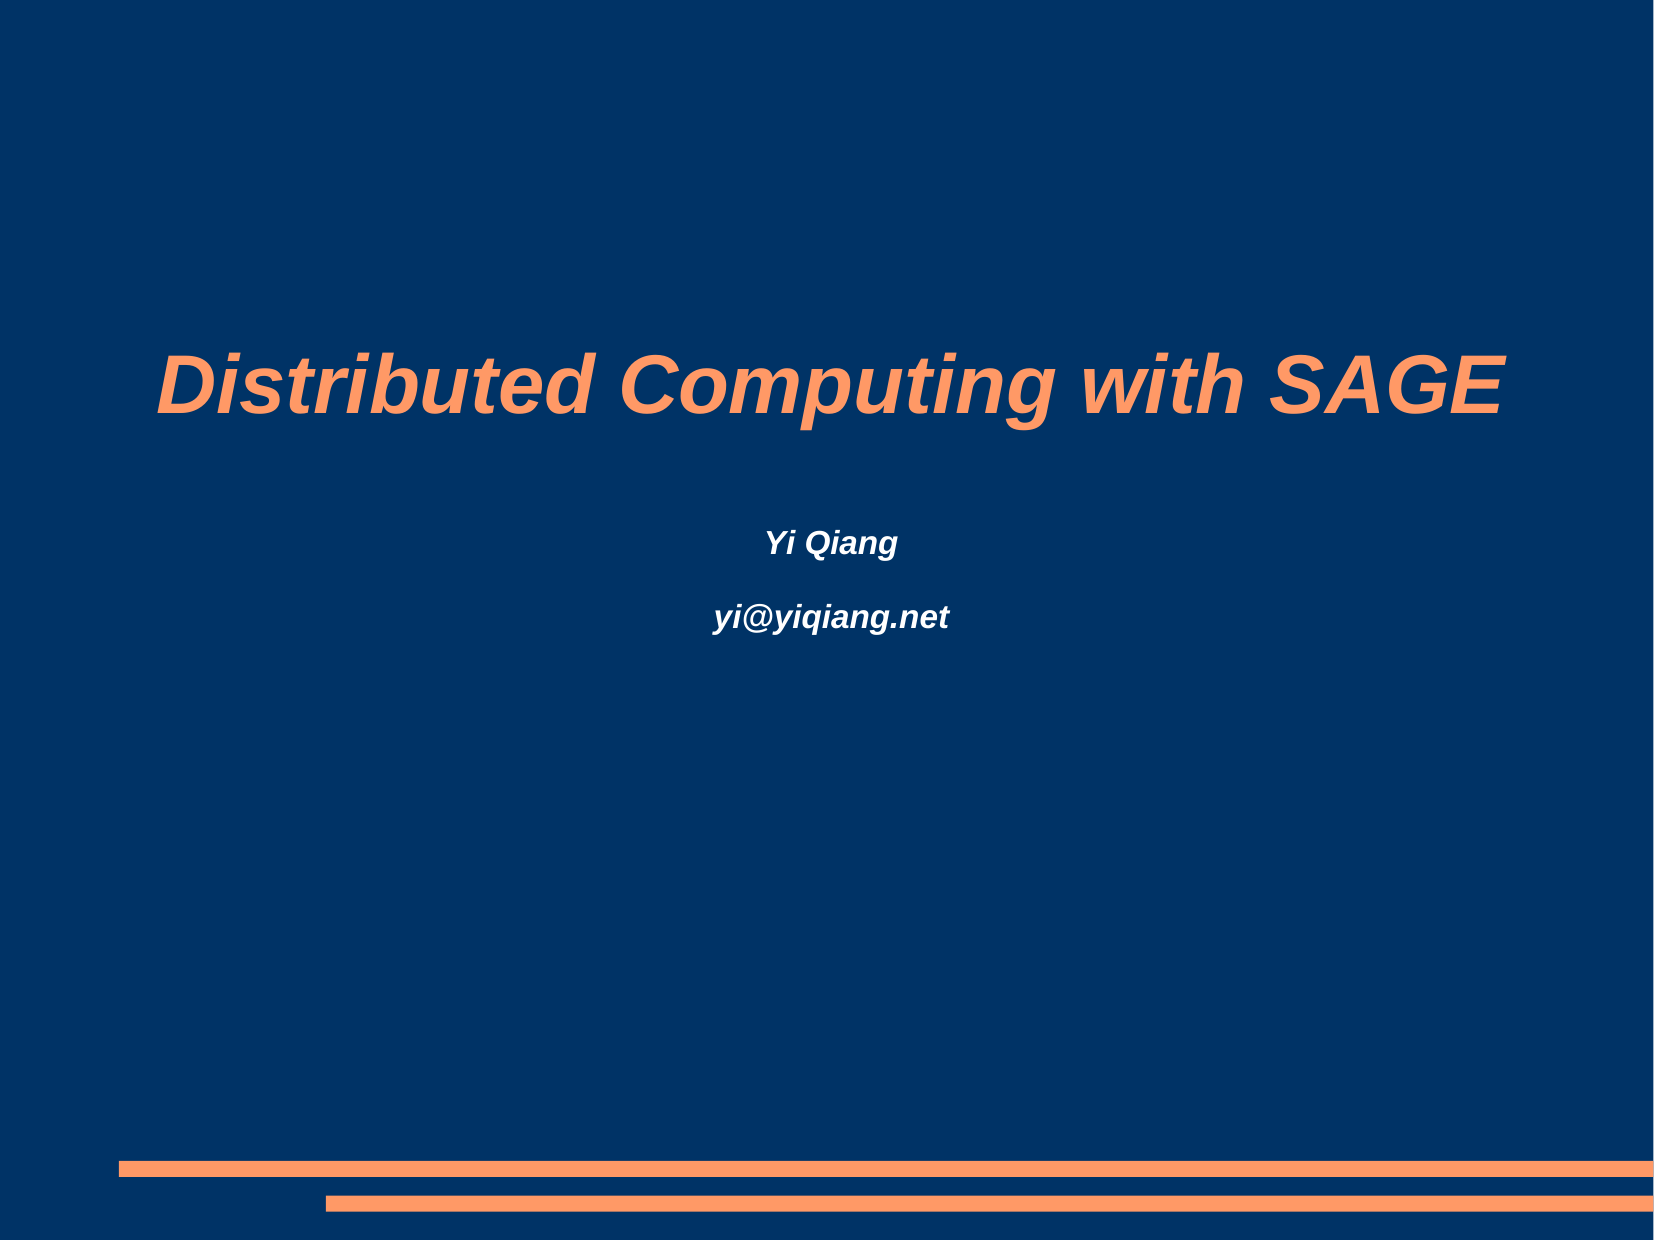

# Distributed Computing with SAGE Yi Qiang yi@yiqiang.net